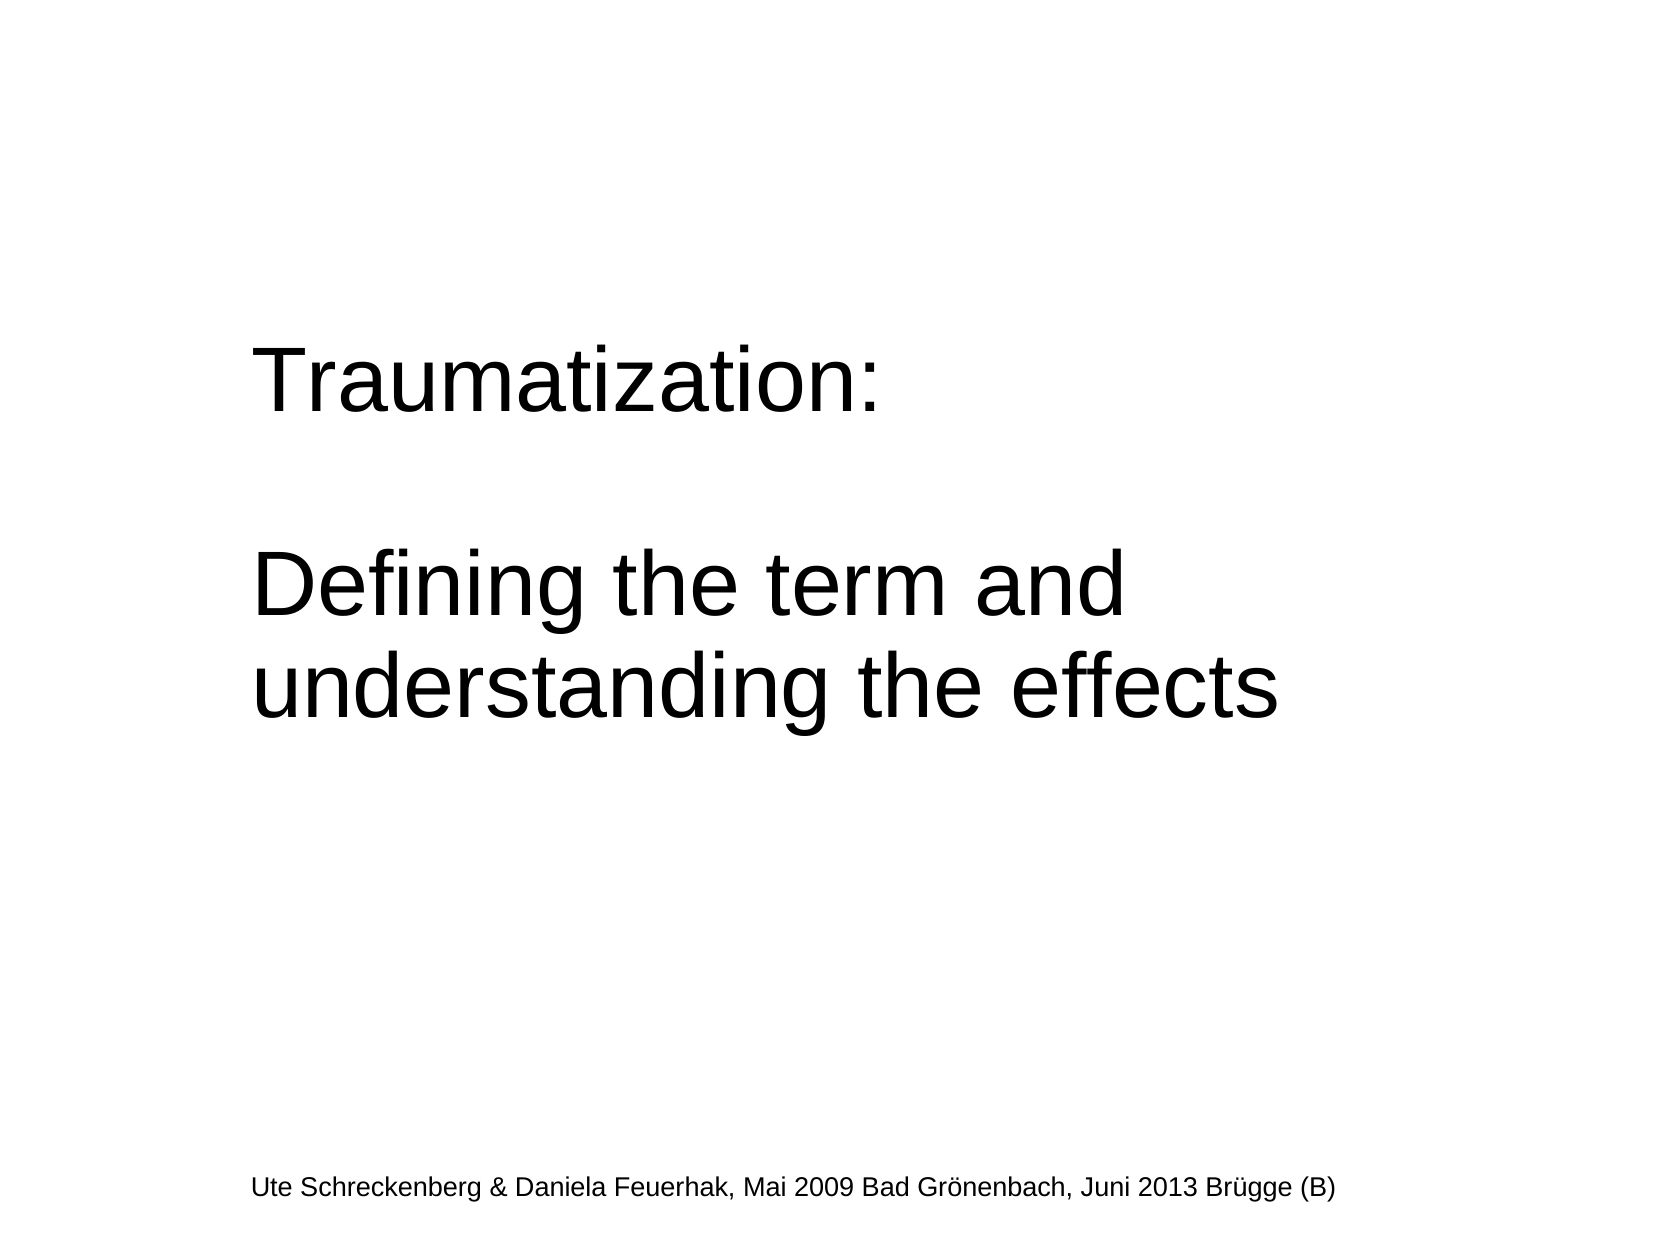

Traumatization:
Defining the term and
understanding the effects
Ute Schreckenberg & Daniela Feuerhak, Mai 2009 Bad Grönenbach, Juni 2013 Brügge (B)